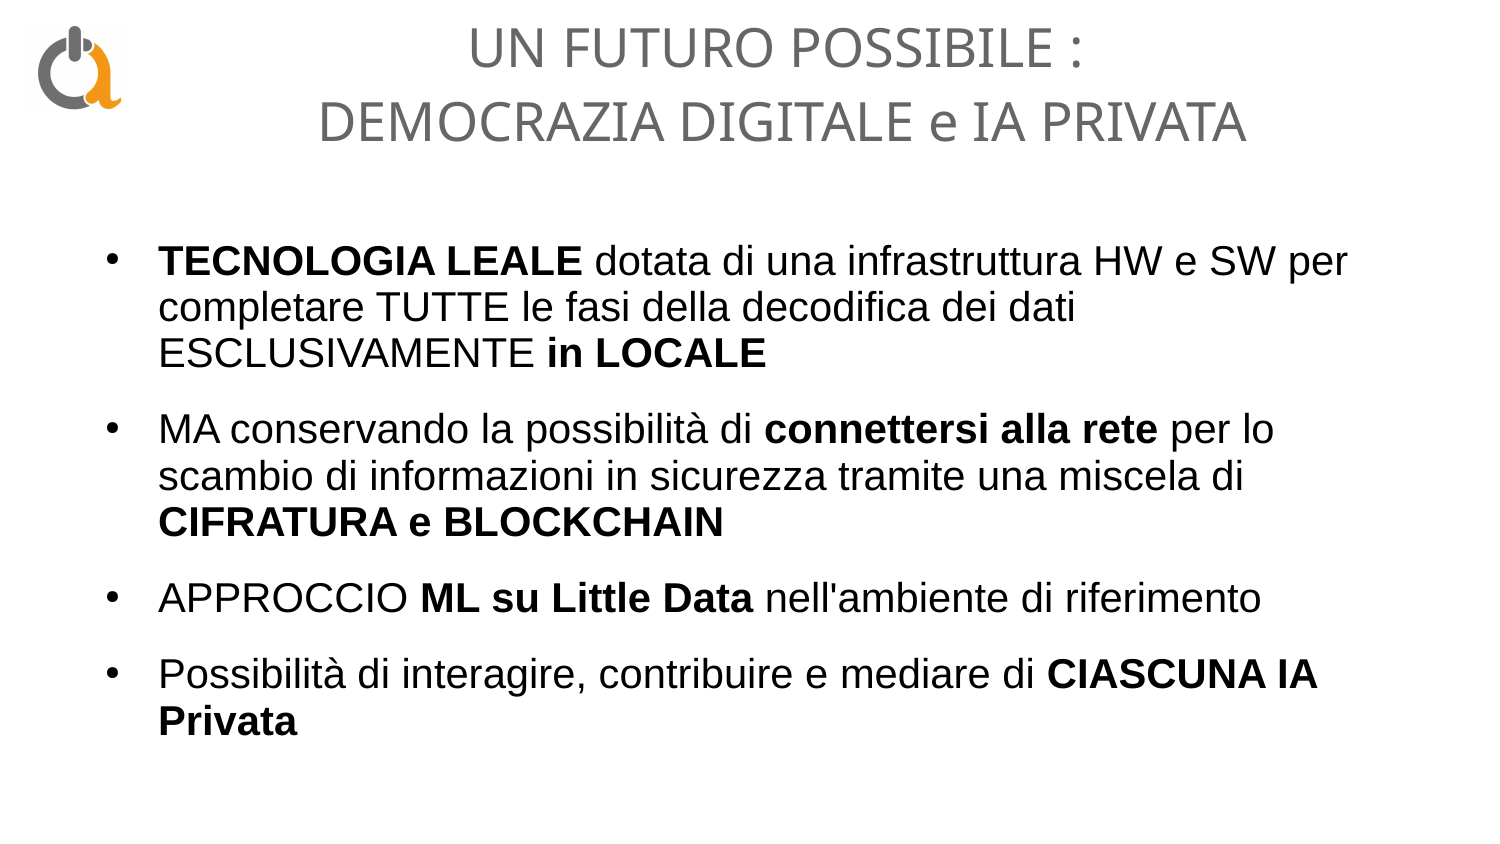

# UN FUTURO POSSIBILE : DEMOCRAZIA DIGITALE e IA PRIVATA
TECNOLOGIA LEALE dotata di una infrastruttura HW e SW per completare TUTTE le fasi della decodifica dei dati ESCLUSIVAMENTE in LOCALE
MA conservando la possibilità di connettersi alla rete per lo scambio di informazioni in sicurezza tramite una miscela di CIFRATURA e BLOCKCHAIN
APPROCCIO ML su Little Data nell'ambiente di riferimento
Possibilità di interagire, contribuire e mediare di CIASCUNA IA Privata